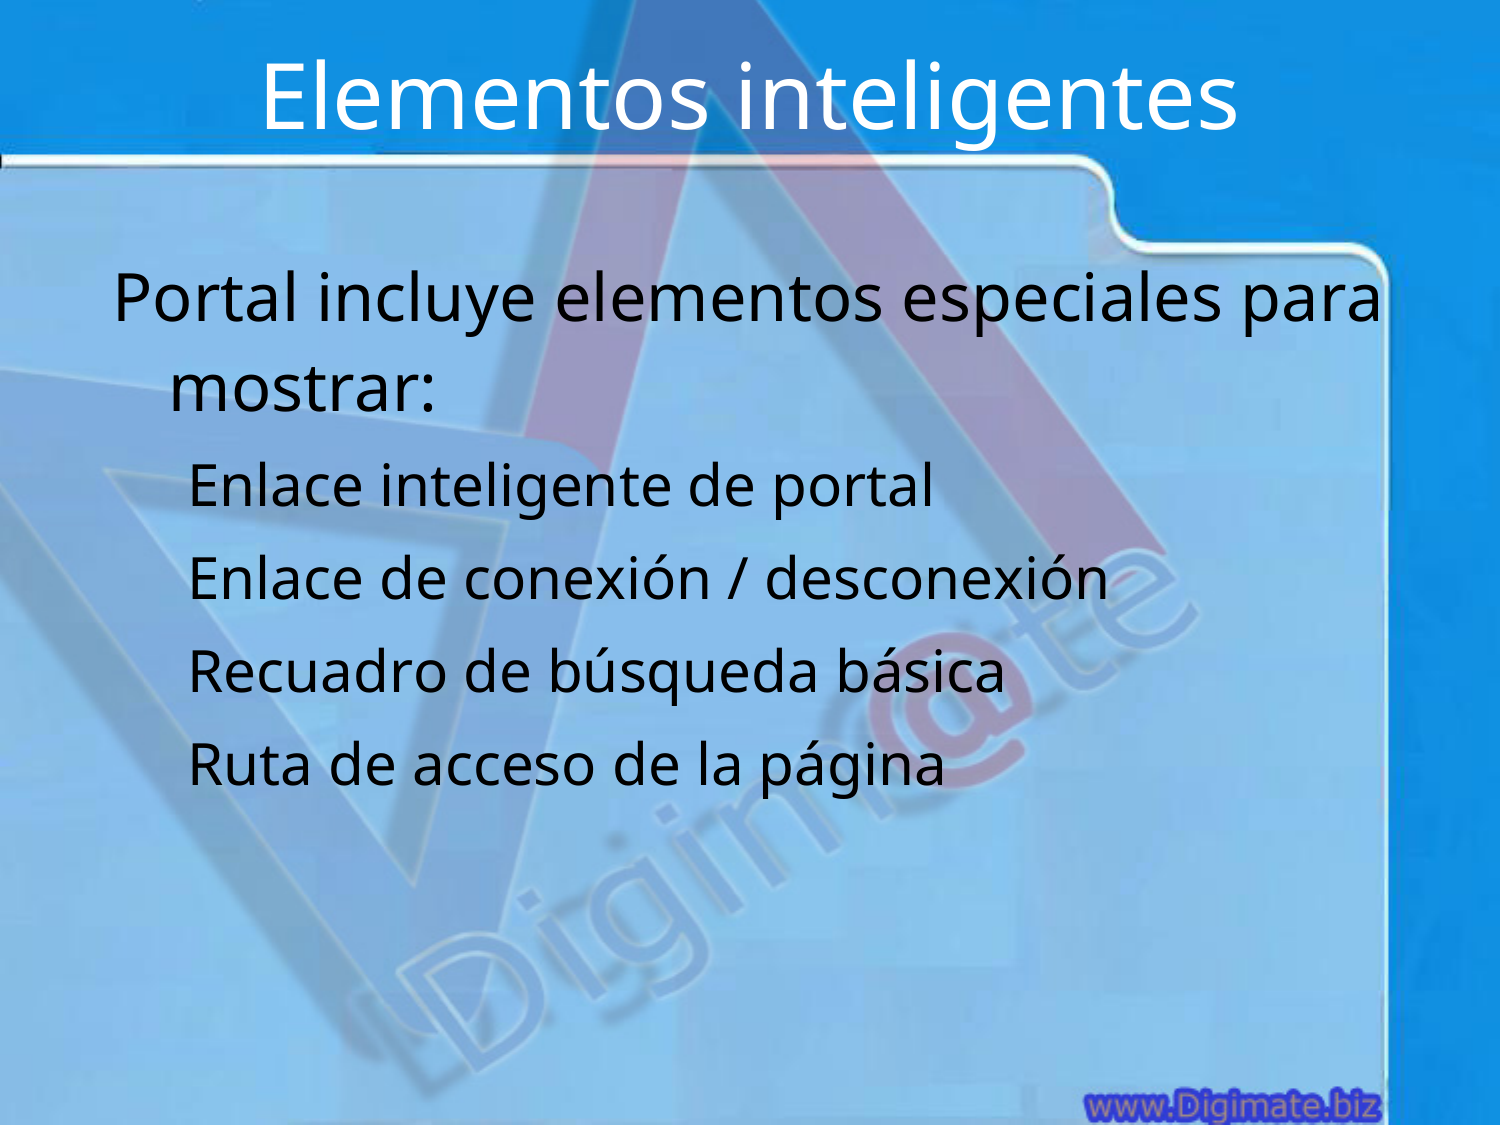

# Elementos inteligentes
Portal incluye elementos especiales para mostrar:
Enlace inteligente de portal
Enlace de conexión / desconexión
Recuadro de búsqueda básica
Ruta de acceso de la página